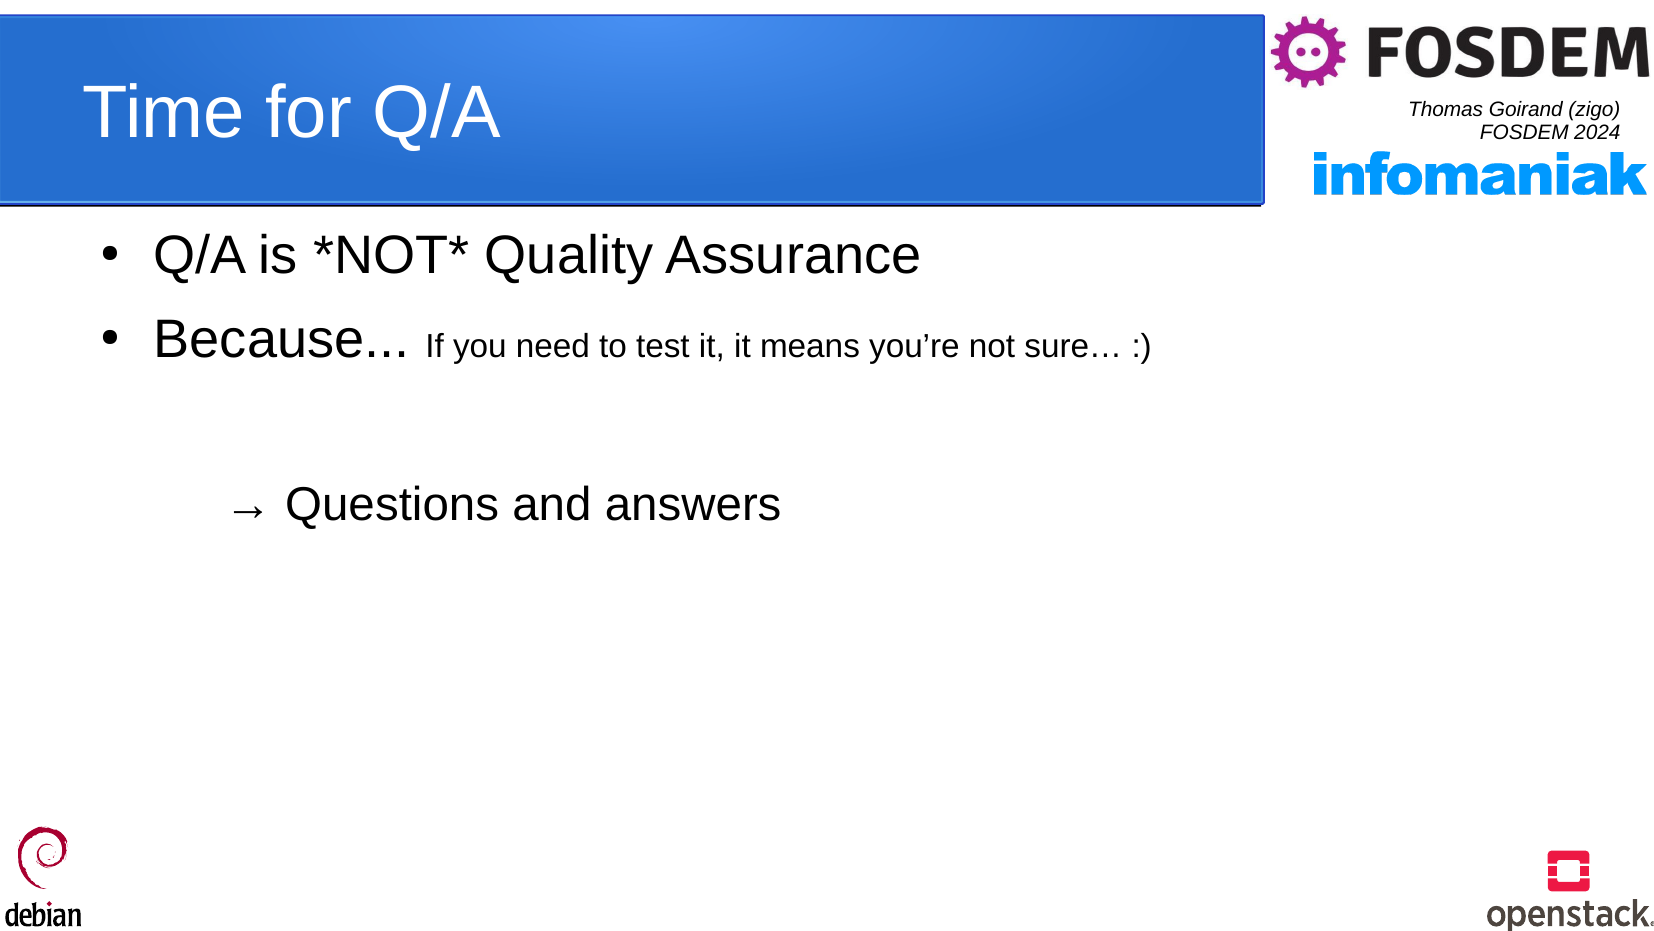

# Time for Q/A
Q/A is *NOT* Quality Assurance
Because... If you need to test it, it means you’re not sure… :)
→ Questions and answers